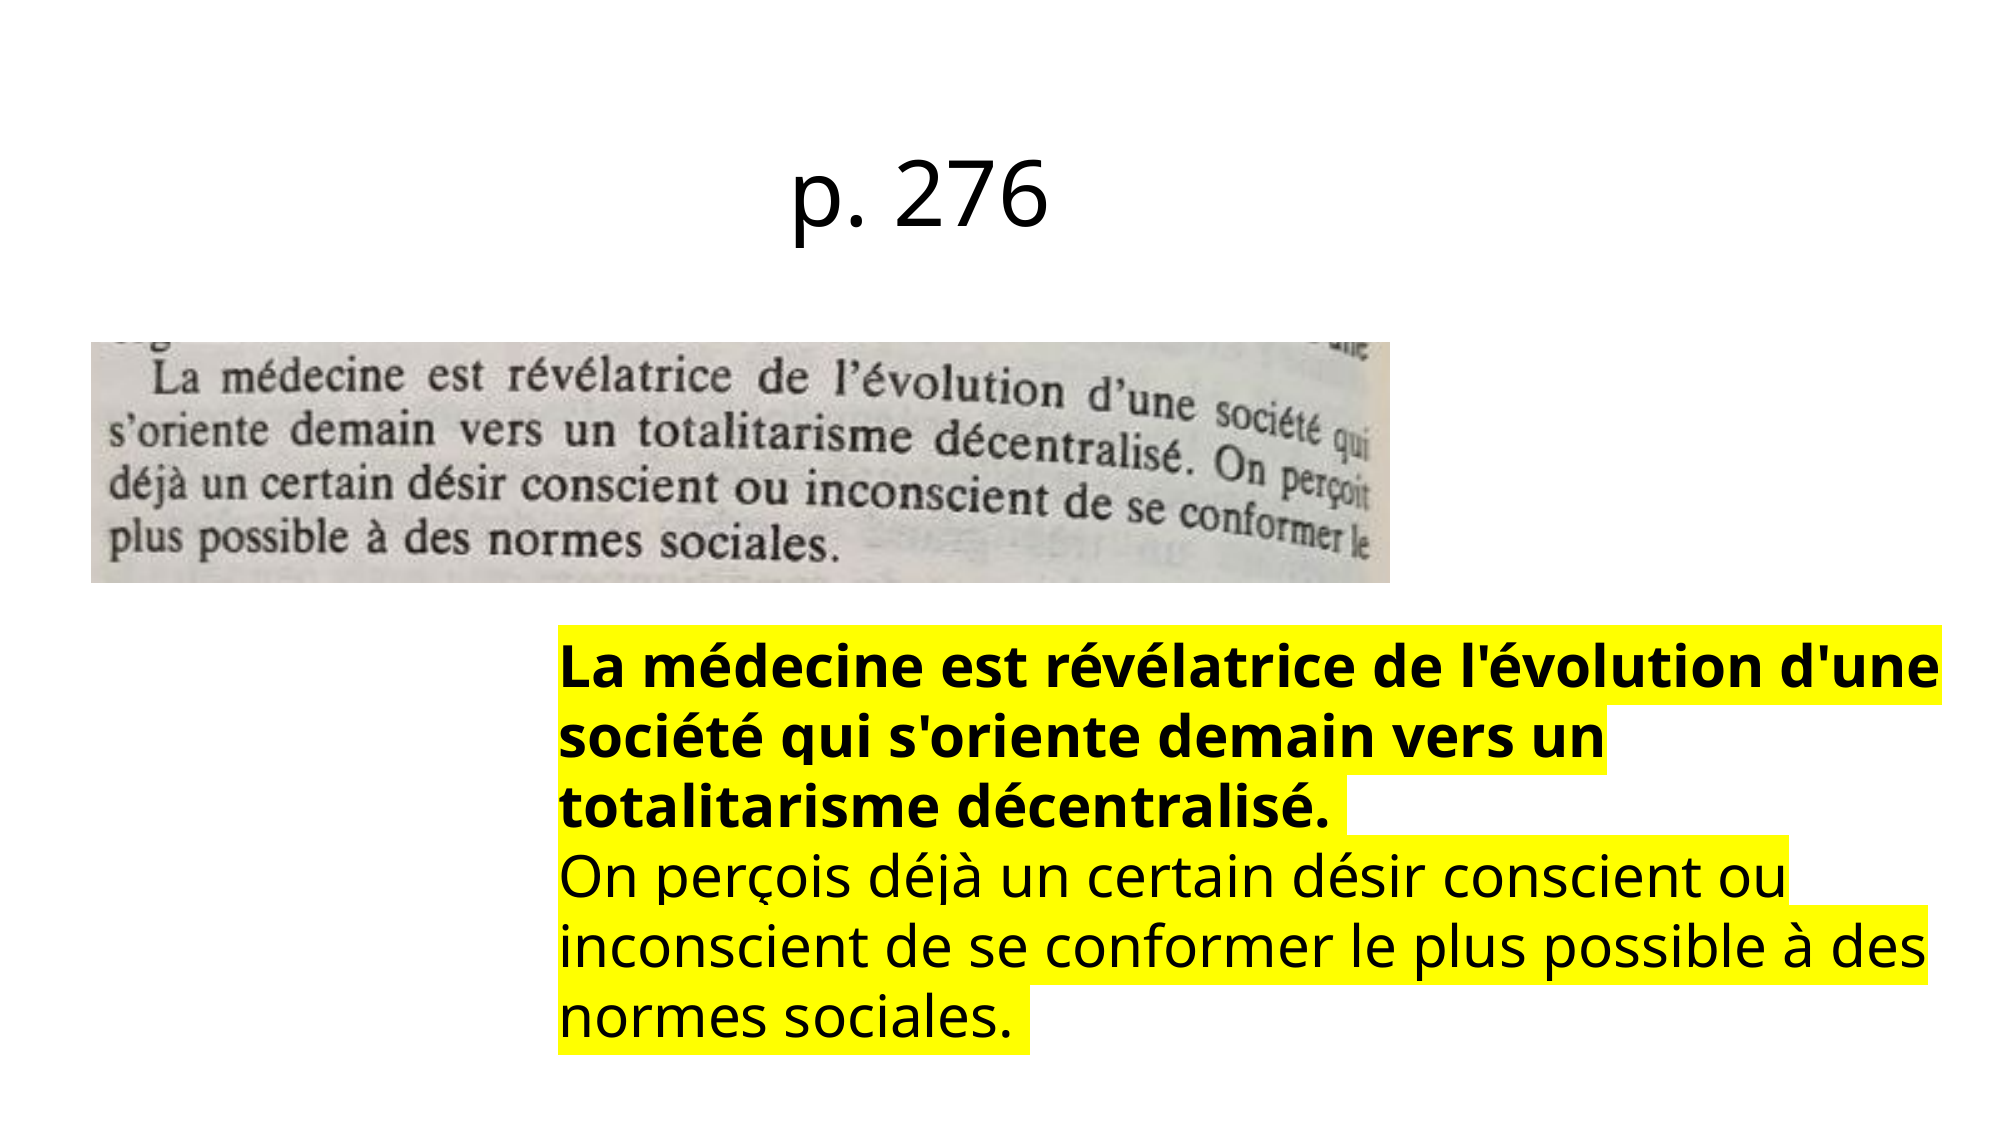

# p. 276
La médecine est révélatrice de l'évolution d'une société qui s'oriente demain vers un totalitarisme décentralisé.
On perçois déjà un certain désir conscient ou inconscient de se conformer le plus possible à des normes sociales.